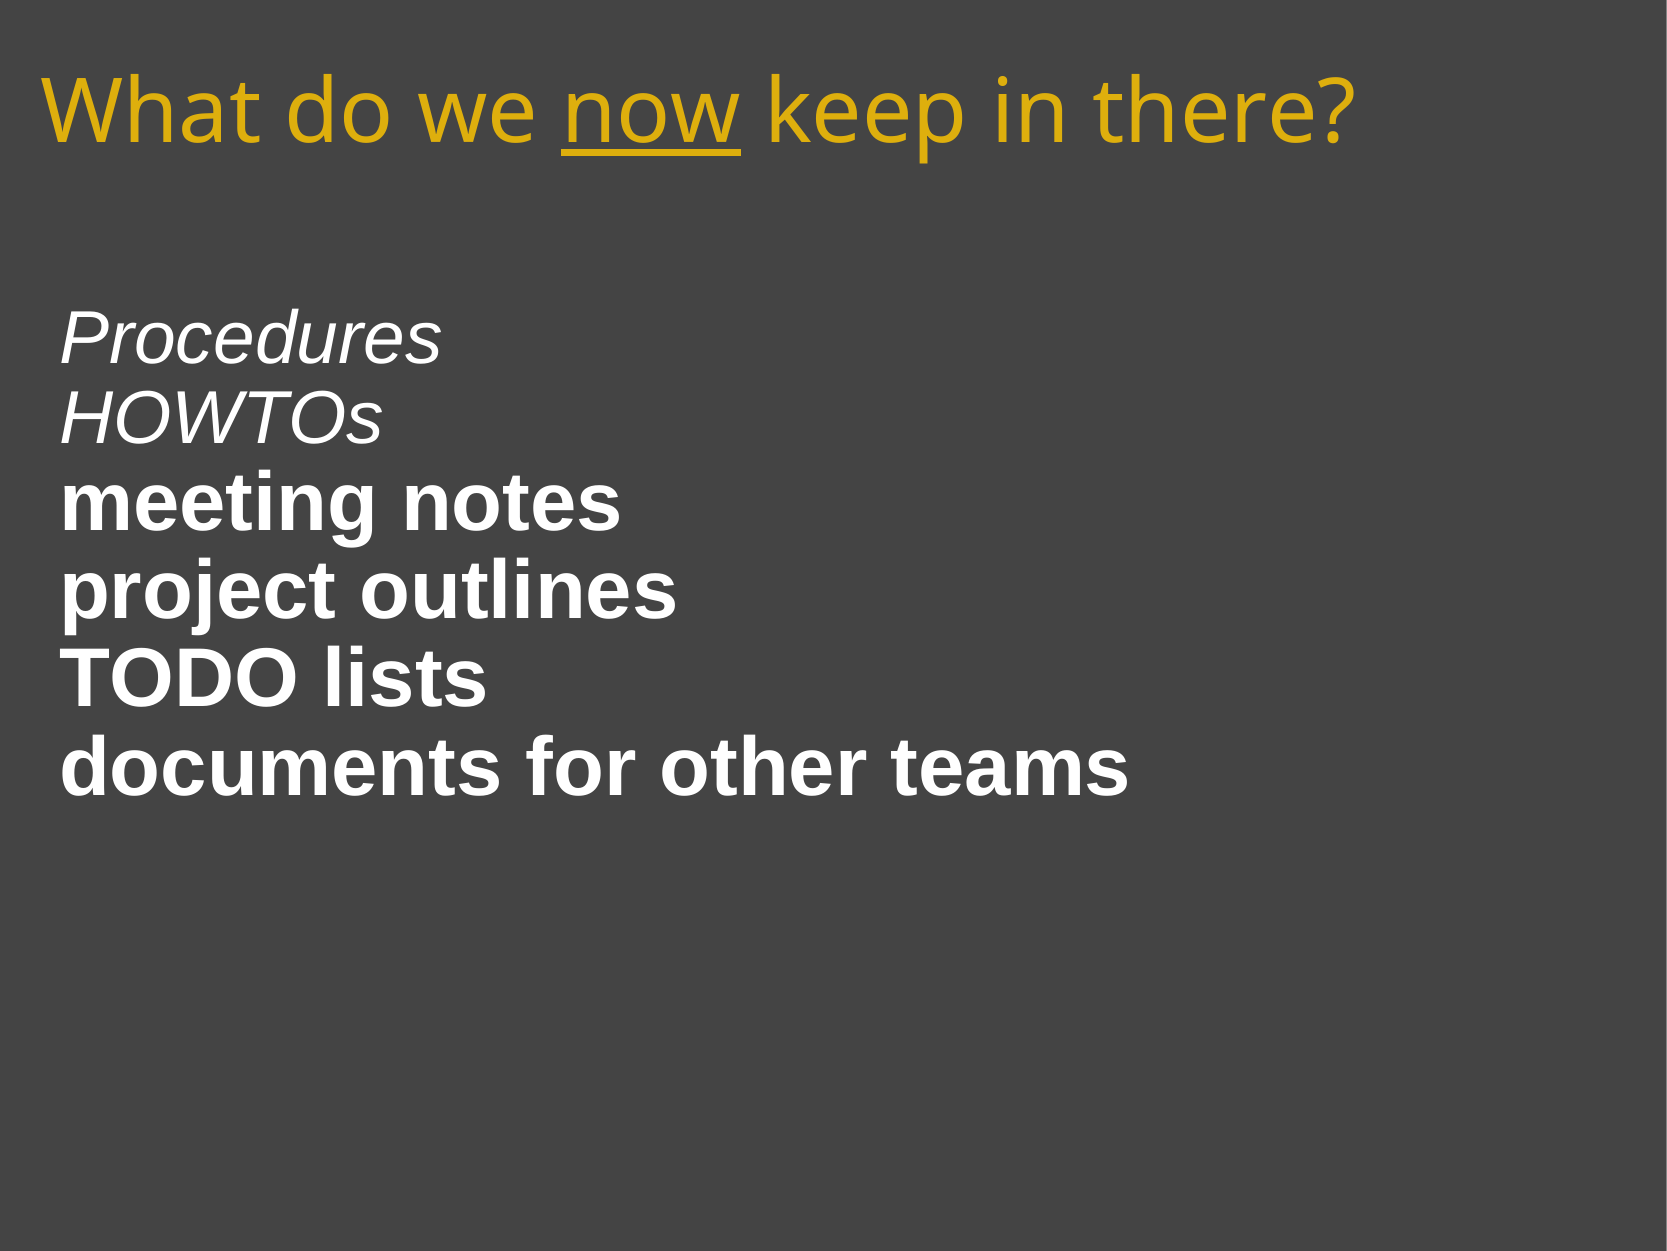

# What do we now keep in there?
Procedures
HOWTOs
meeting notes
project outlines
TODO lists
documents for other teams